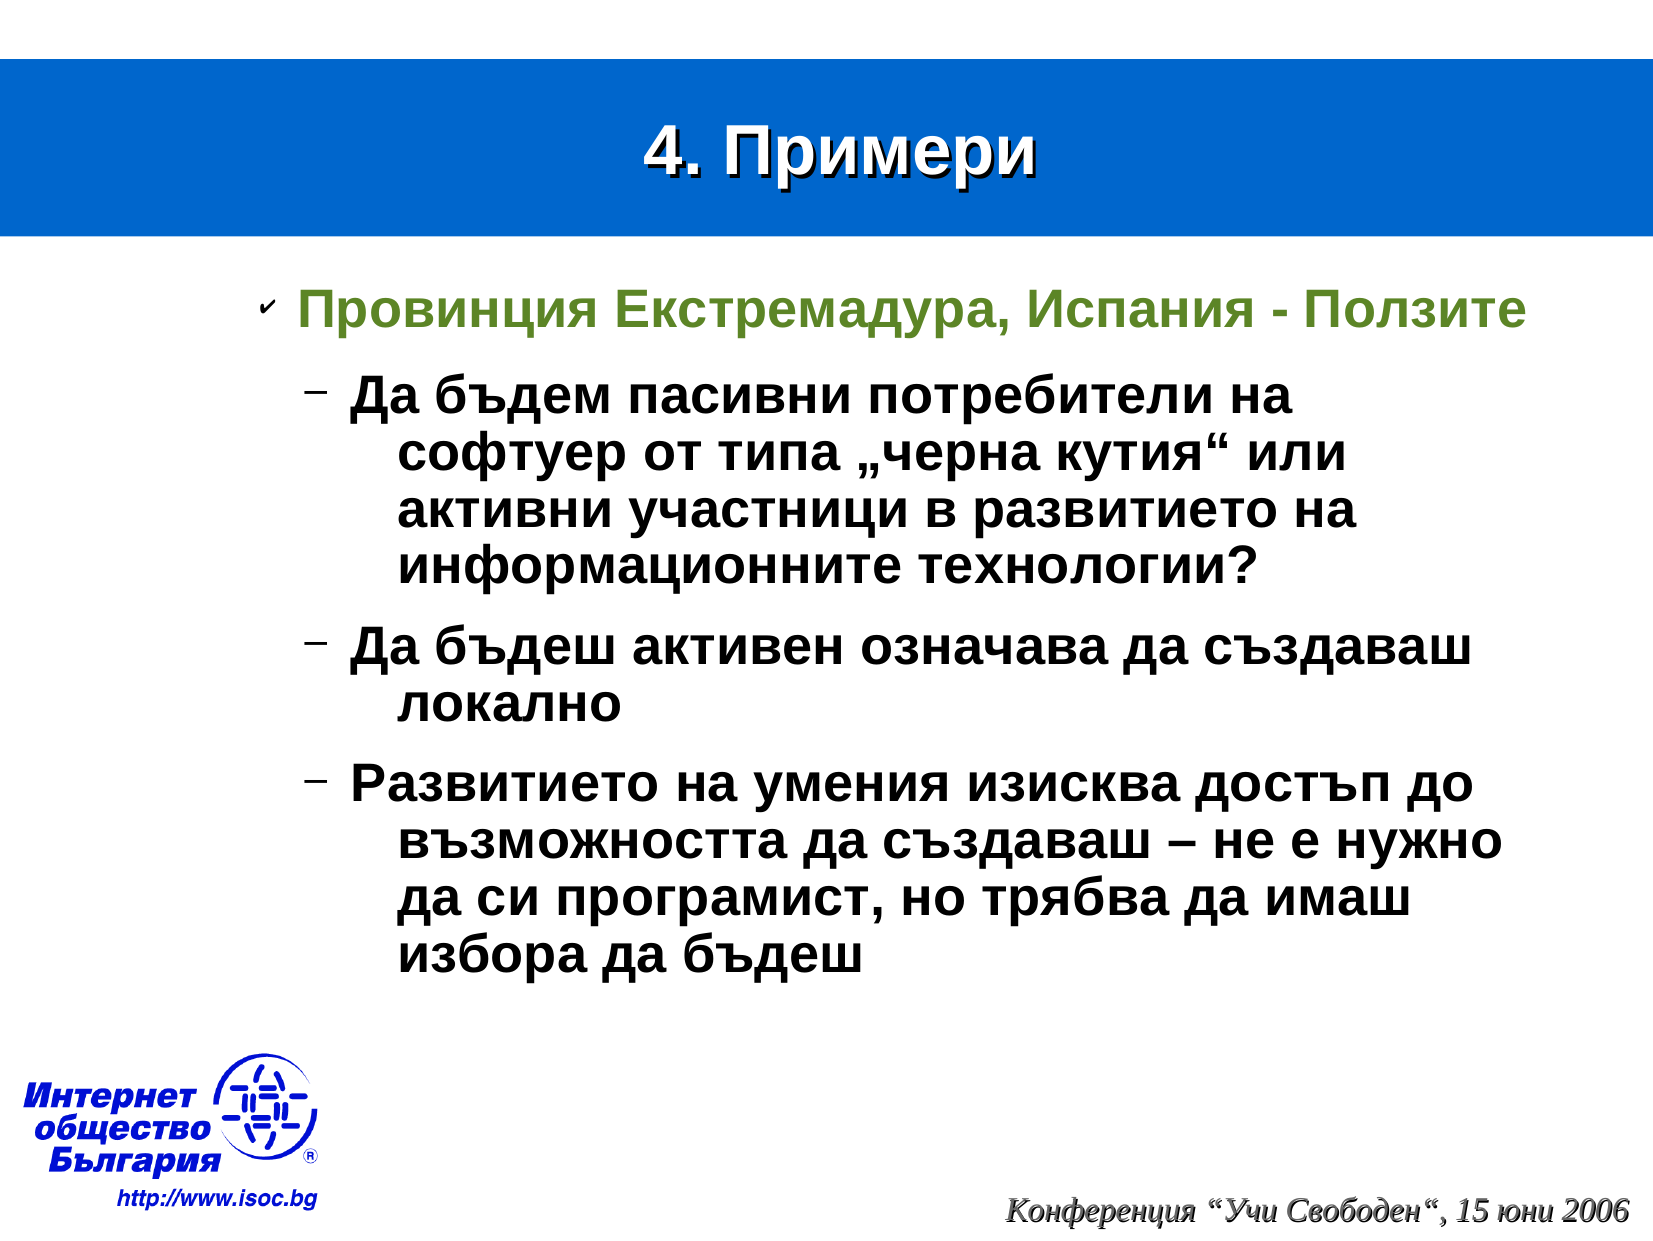

4. Примери
# Провинция Екстремадура, Испания - Ползите
Да бъдем пасивни потребители на софтуер от типа „черна кутия“ или активни участници в развитието на информационните технологии?
Да бъдеш активен означава да създаваш локално
Развитието на умения изисква достъп до възможността да създаваш – не е нужно да си програмист, но трябва да имаш избора да бъдеш